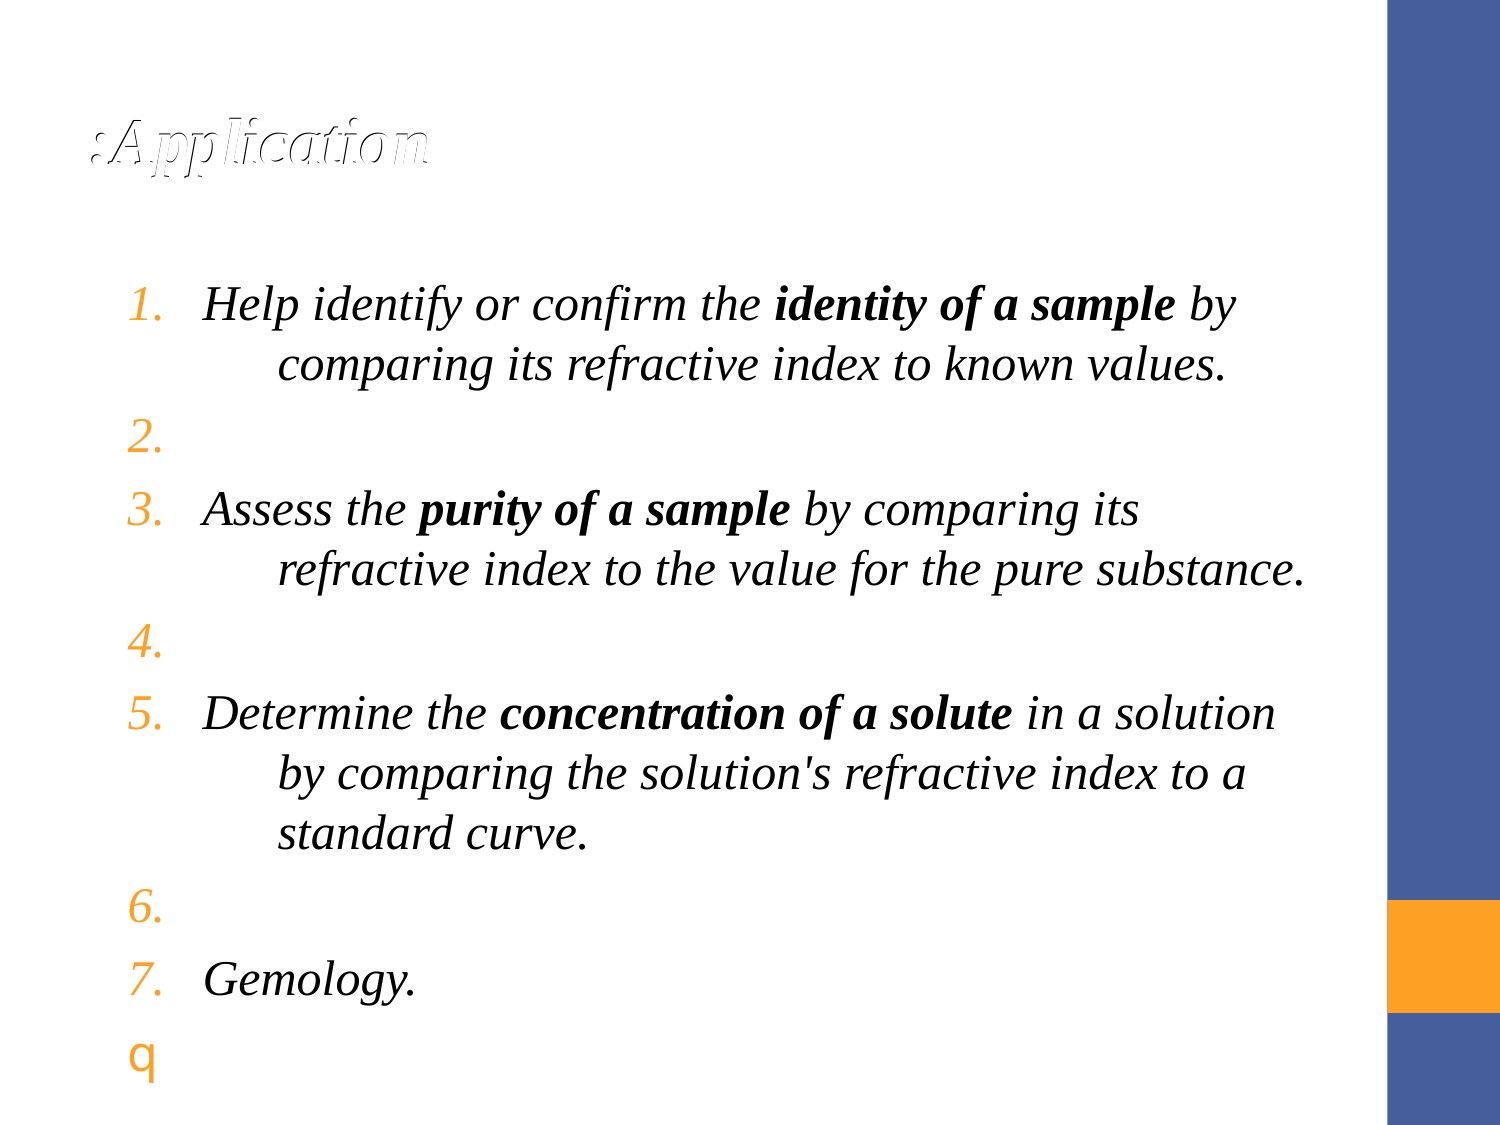

# Application:
Help identify or confirm the identity of a sample by comparing its refractive index to known values.
Assess the purity of a sample by comparing its refractive index to the value for the pure substance.
Determine the concentration of a solute in a solution by comparing the solution's refractive index to a standard curve.
Gemology.